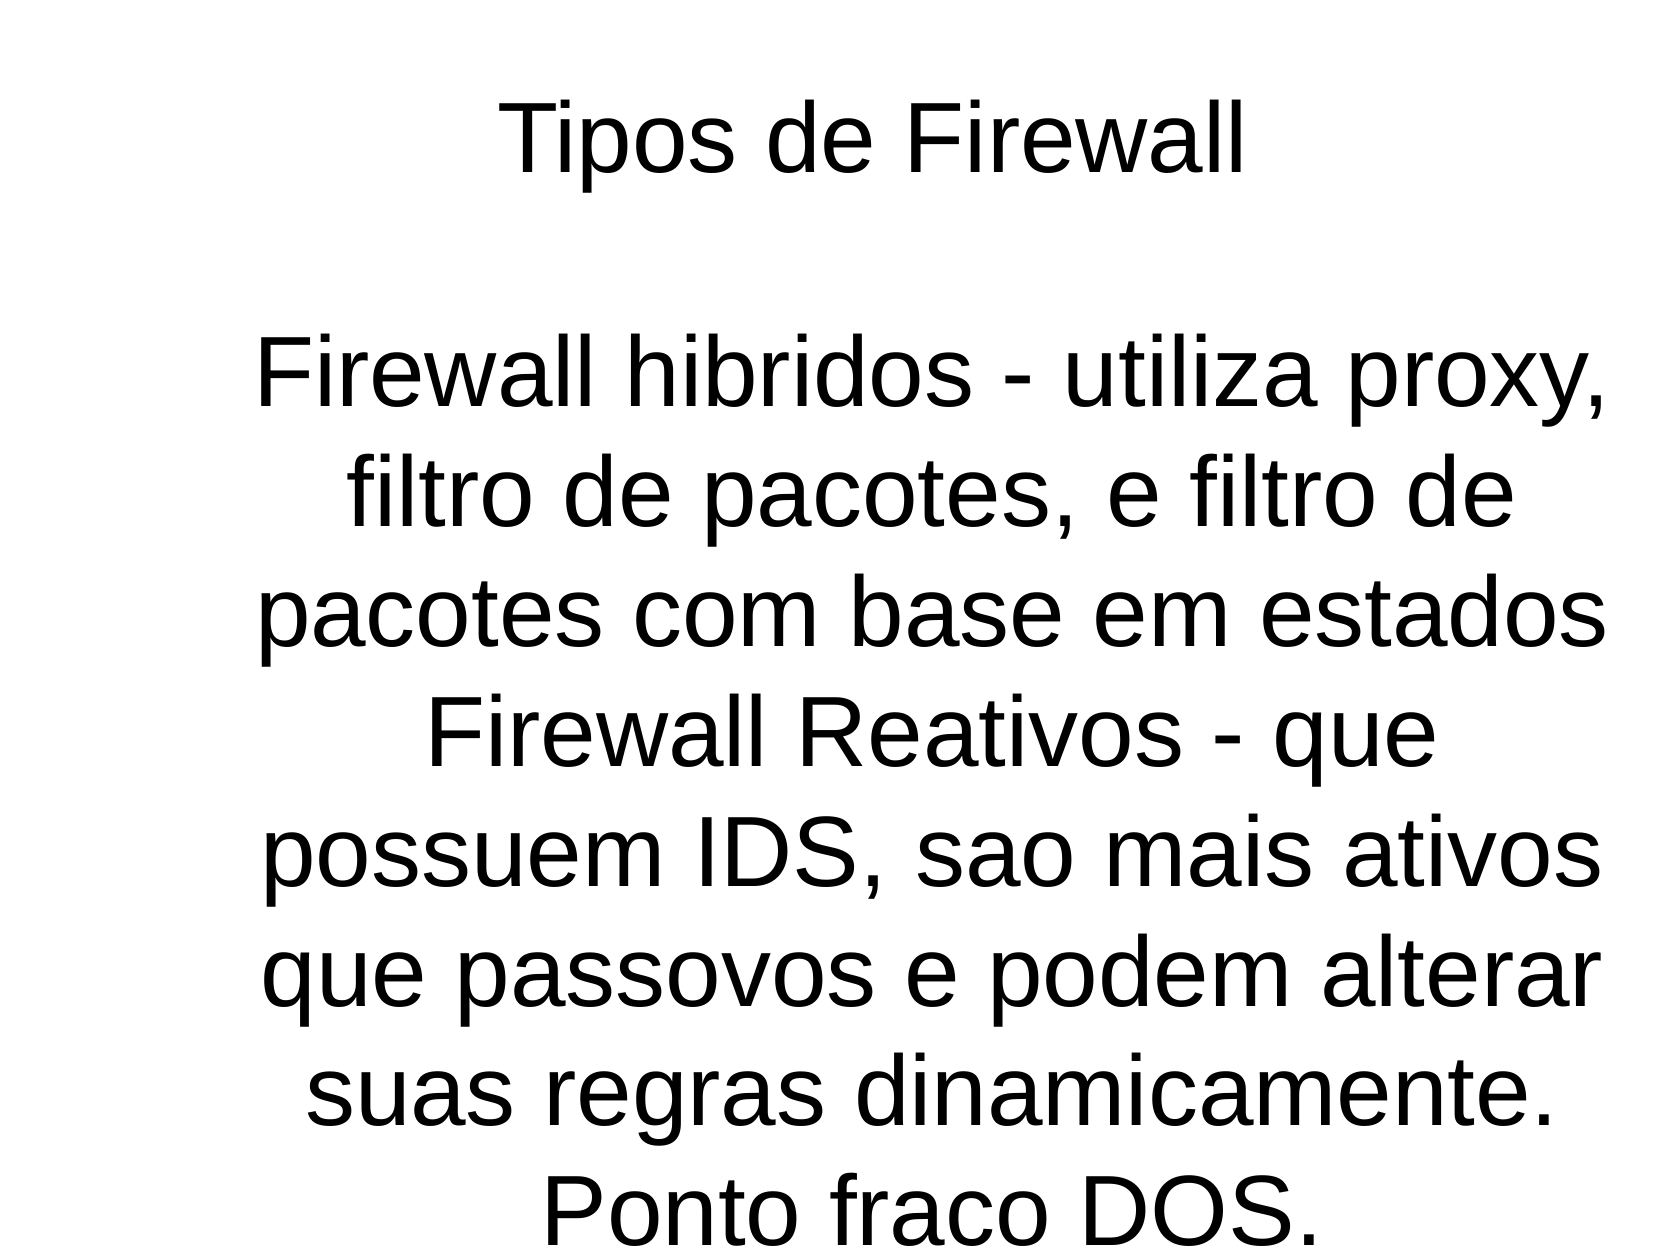

# Tipos de Firewall
Firewall hibridos - utiliza proxy, filtro de pacotes, e filtro de pacotes com base em estados
Firewall Reativos - que possuem IDS, sao mais ativos que passovos e podem alterar suas regras dinamicamente. Ponto fraco DOS.